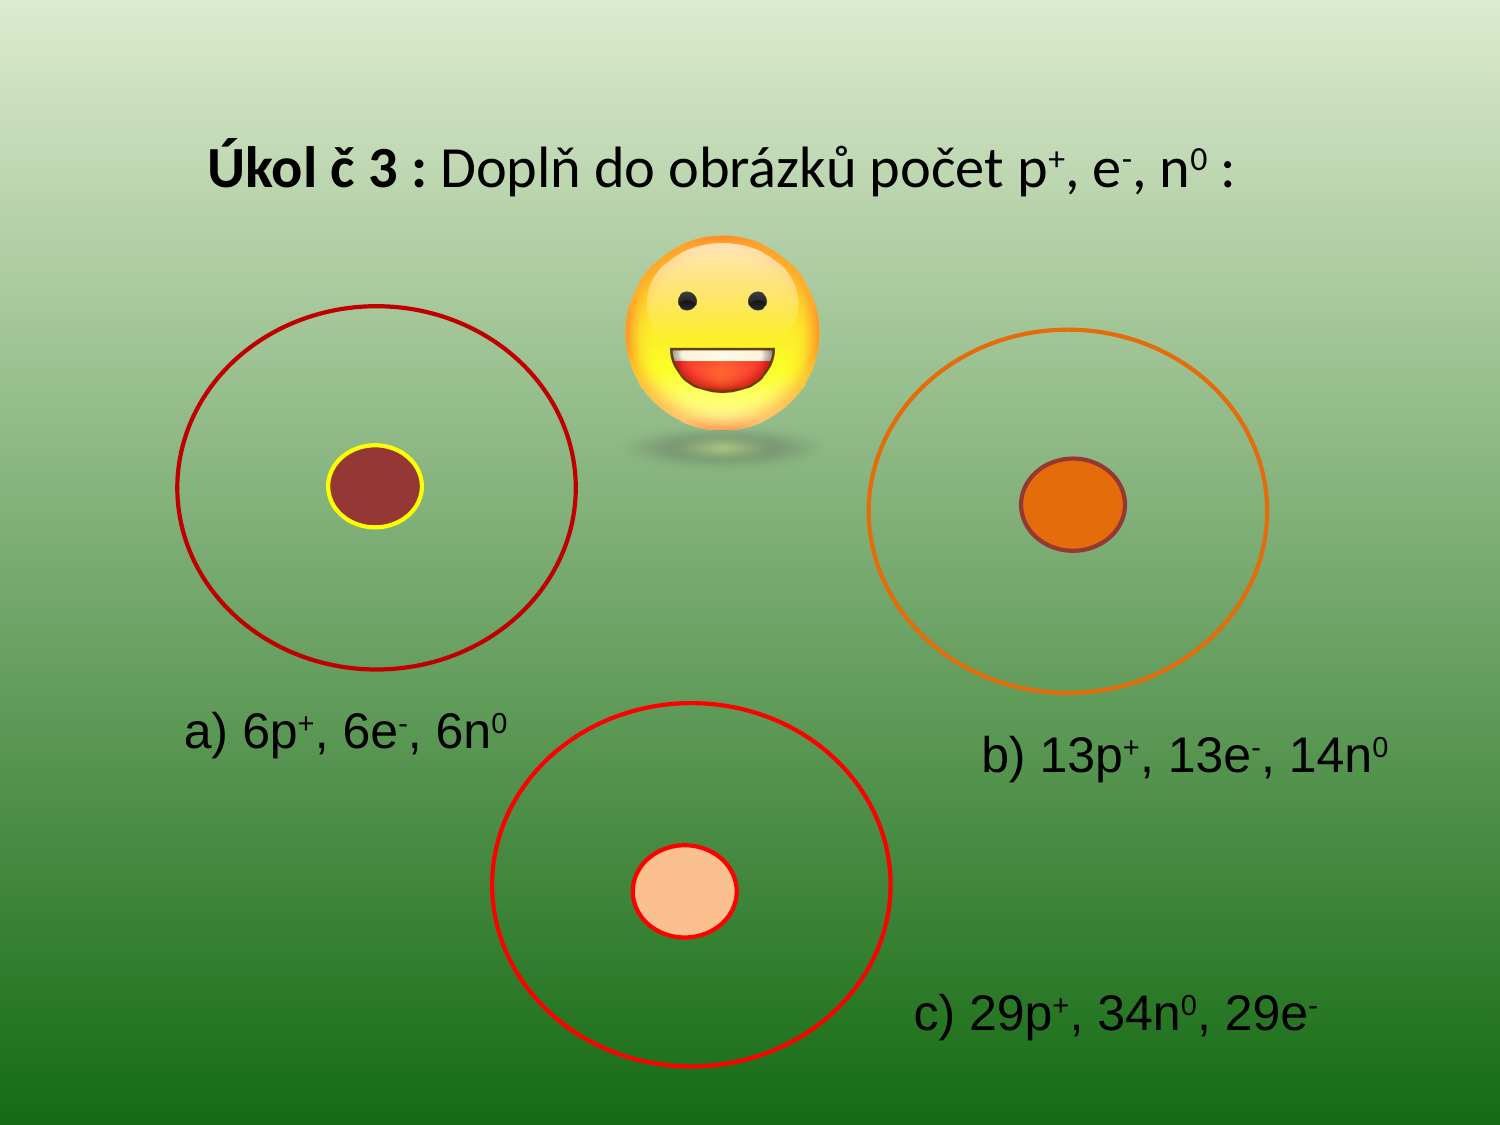

# Úkol č 3 : Doplň do obrázků počet p+, e-, n0 :
a) 6p+, 6e-, 6n0
b) 13p+, 13e-, 14n0
c) 29p+, 34n0, 29e-